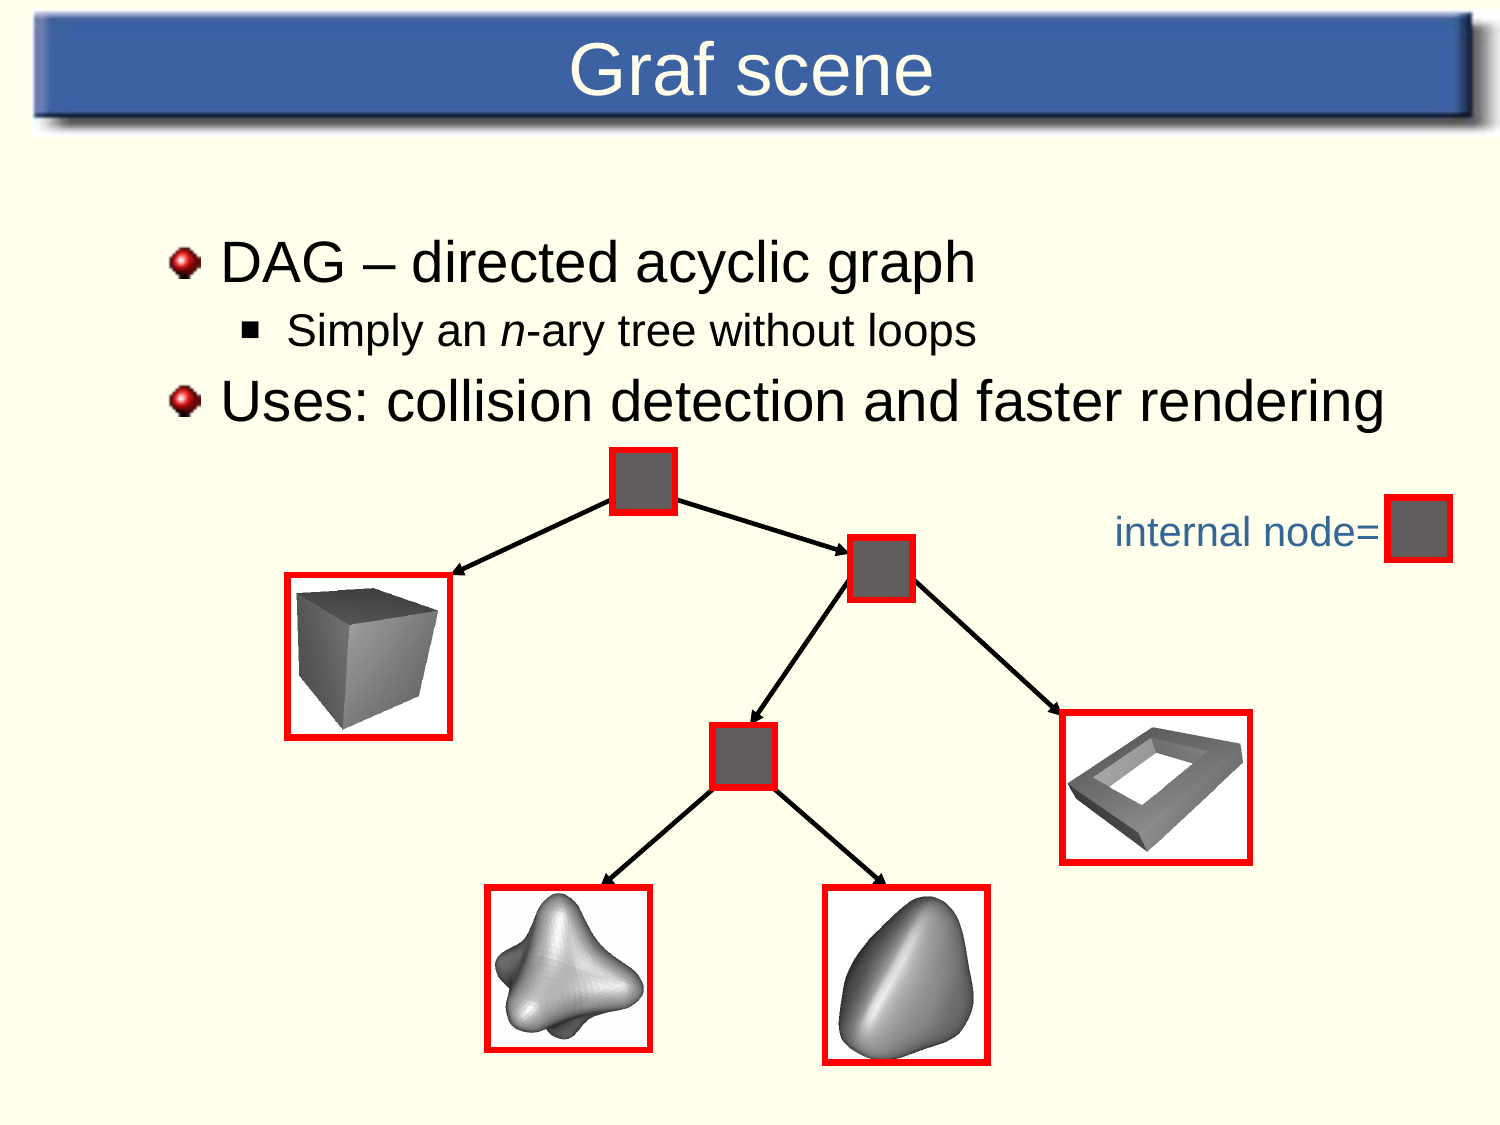

# Graf scene
DAG – directed acyclic graph
Simply an n-ary tree without loops
Uses: collision detection and faster rendering
internal node=